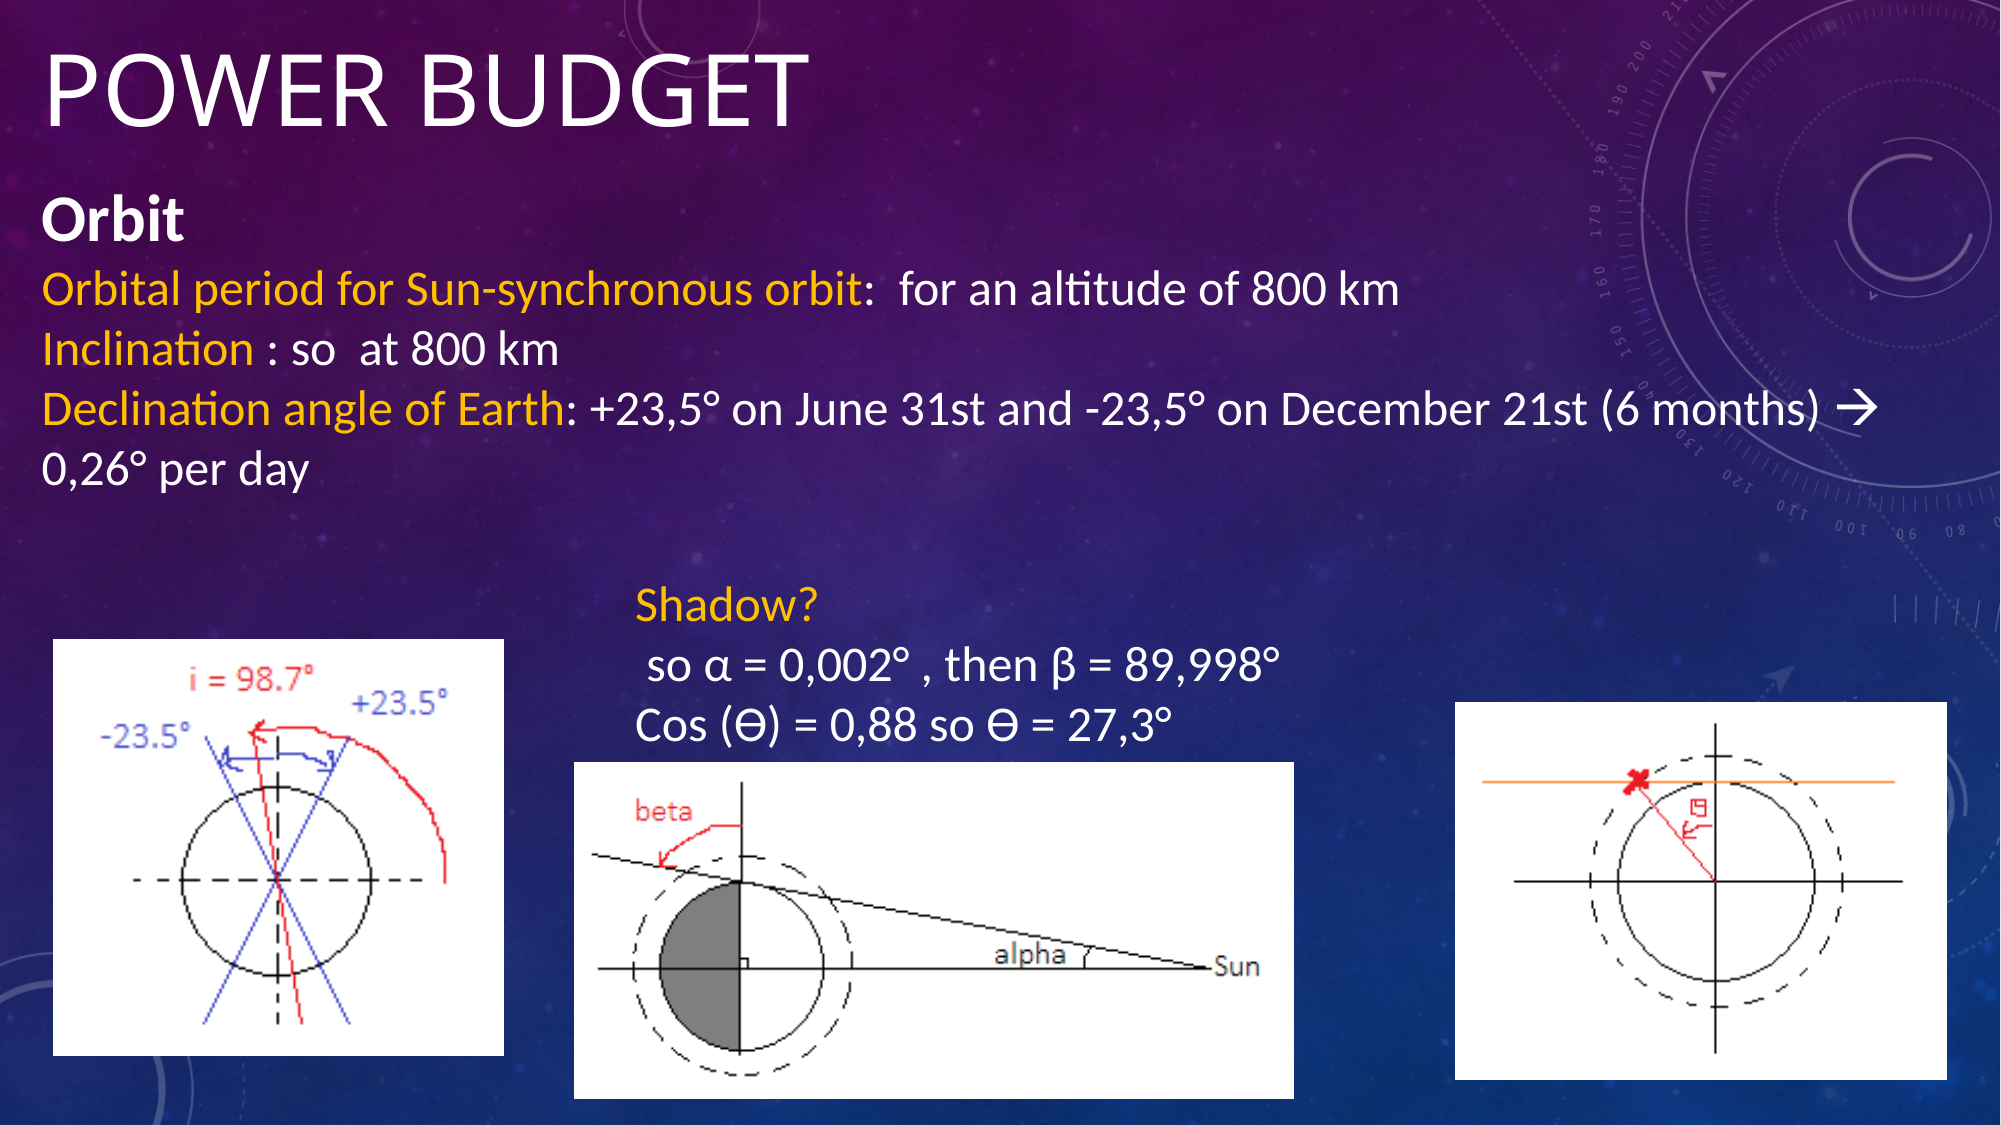

# Power budget
Orbit
Orbital period for Sun-synchronous orbit: for an altitude of 800 km
Inclination : so at 800 km
Declination angle of Earth: +23,5° on June 31st and -23,5° on December 21st (6 months)  0,26° per day
Shadow?
 so α = 0,002° , then β = 89,998°
Cos (ϴ) = 0,88 so ϴ = 27,3°